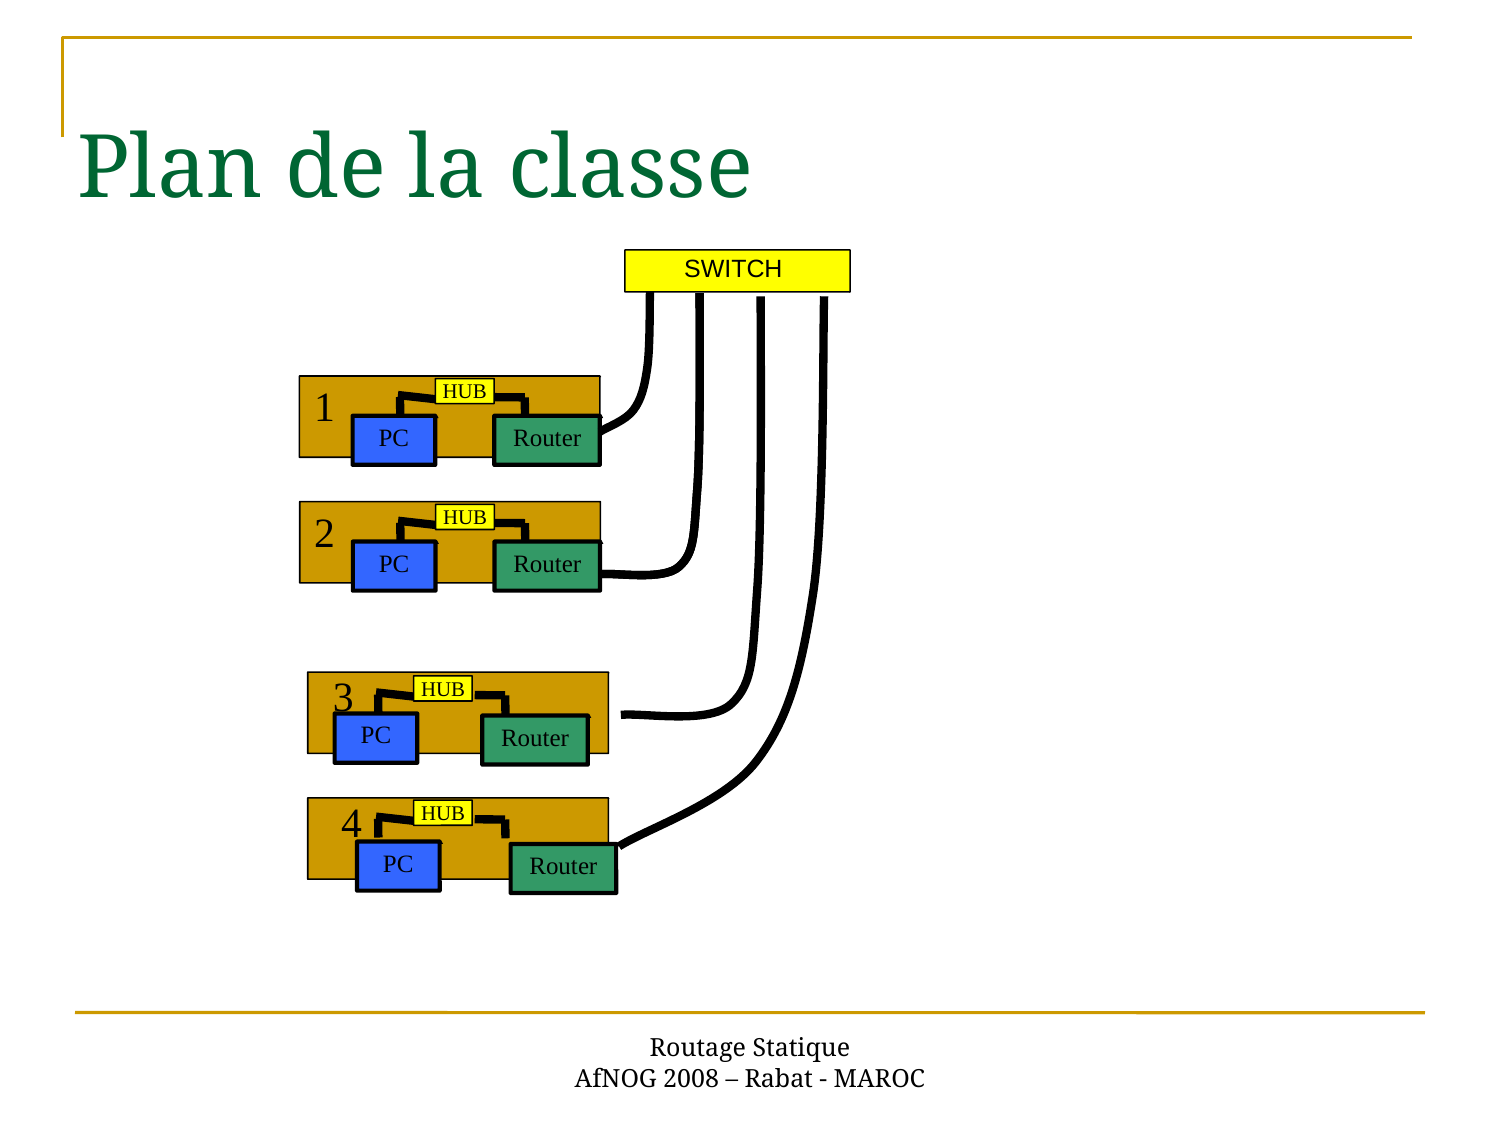

Plan de la classe
SWITCH
HUB
1
PC
Router
HUB
2
PC
Router
3
HUB
PC
Router
4
HUB
PC
Router